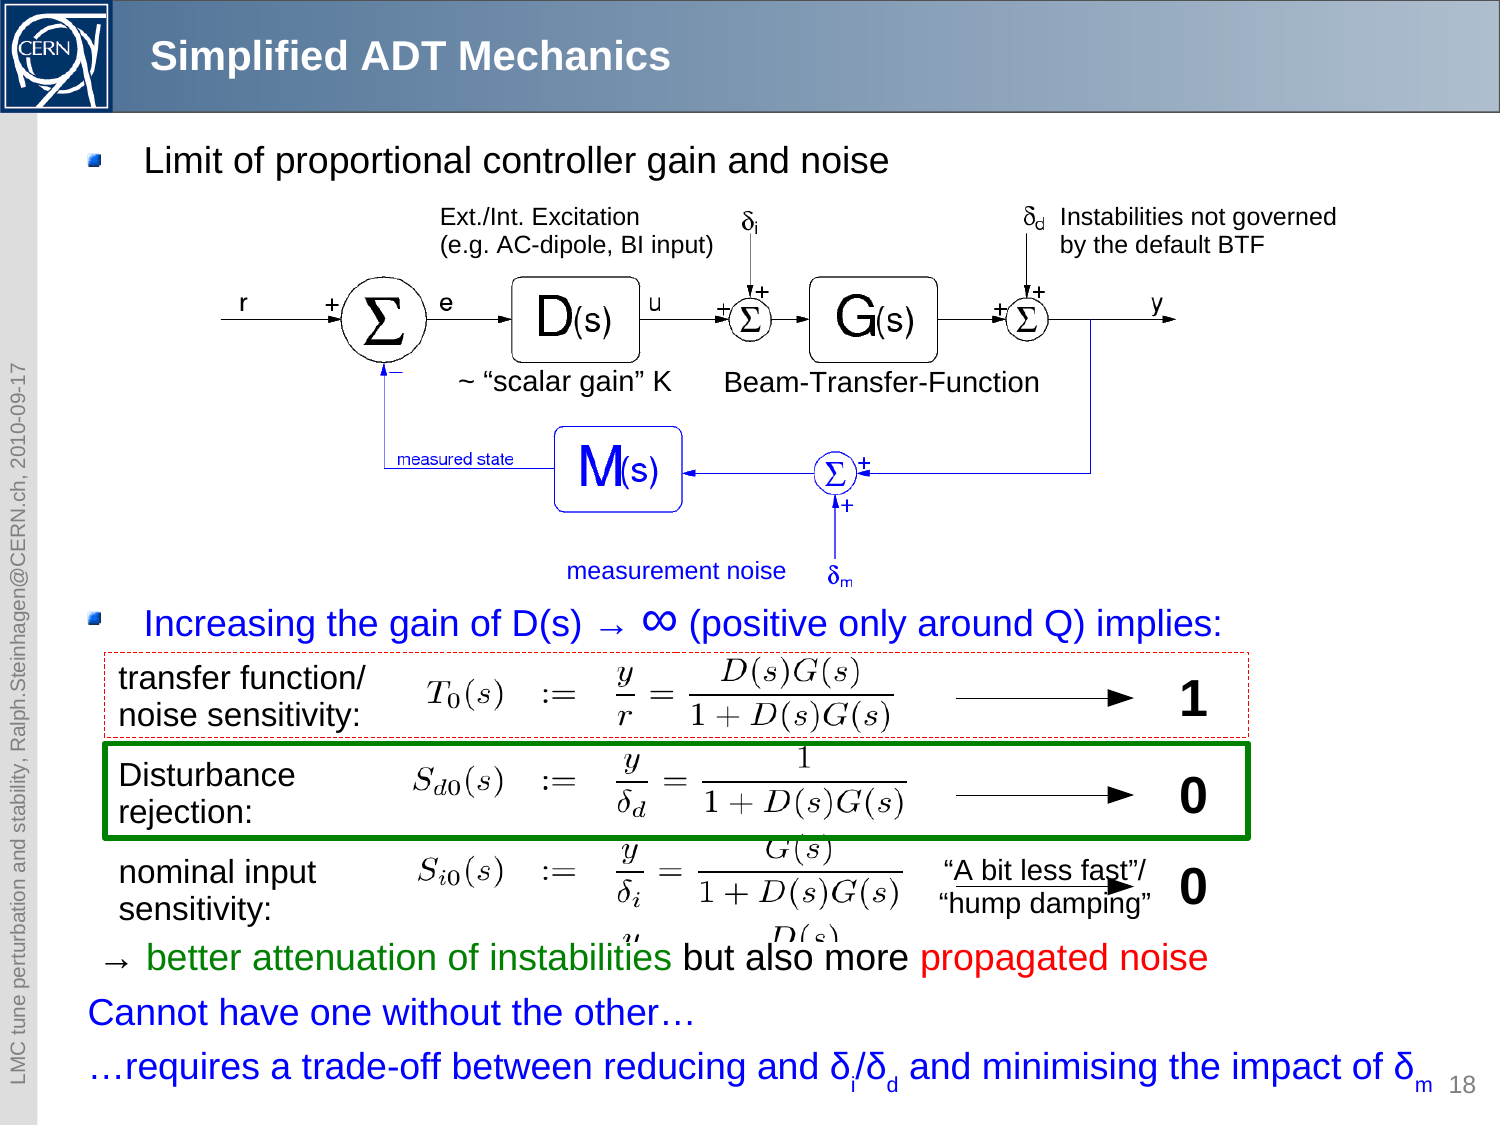

# Simplified ADT Mechanics
Limit of proportional controller gain and noise
Increasing the gain of D(s) → ∞ (positive only around Q) implies:
 → better attenuation of instabilities but also more propagated noise
Cannot have one without the other…
…requires a trade-off between reducing and δi/δd and minimising the impact of δm
Ext./Int. Excitation
(e.g. AC-dipole, BI input)
Instabilities not governed by the default BTF
~ “scalar gain” K
Beam-Transfer-Function
measurement noise
transfer function/
noise sensitivity:
1
Disturbance rejection:
0
nominal input sensitivity:
0
“A bit less fast”/
“hump damping”